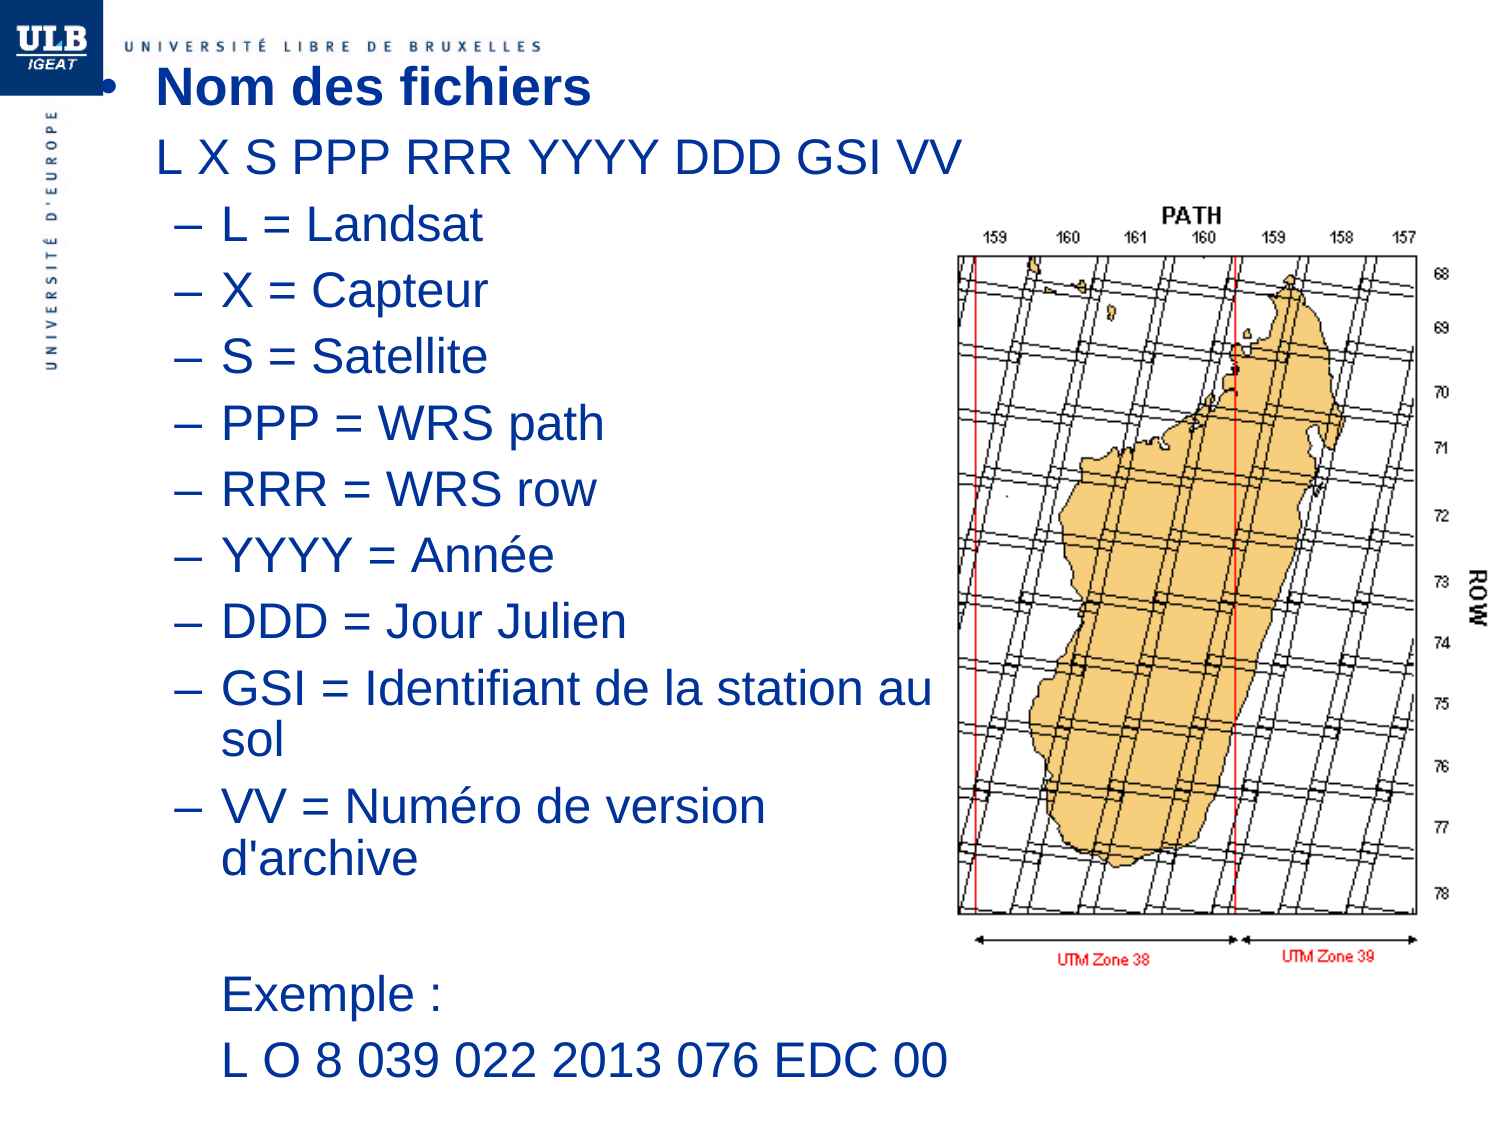

# Nom des fichiers
L X S PPP RRR YYYY DDD GSI VV
L = Landsat
X = Capteur
S = Satellite
PPP = WRS path
RRR = WRS row
YYYY = Année
DDD = Jour Julien
GSI = Identifiant de la station au sol
VV = Numéro de version d'archive
Exemple :
L O 8 039 022 2013 076 EDC 00